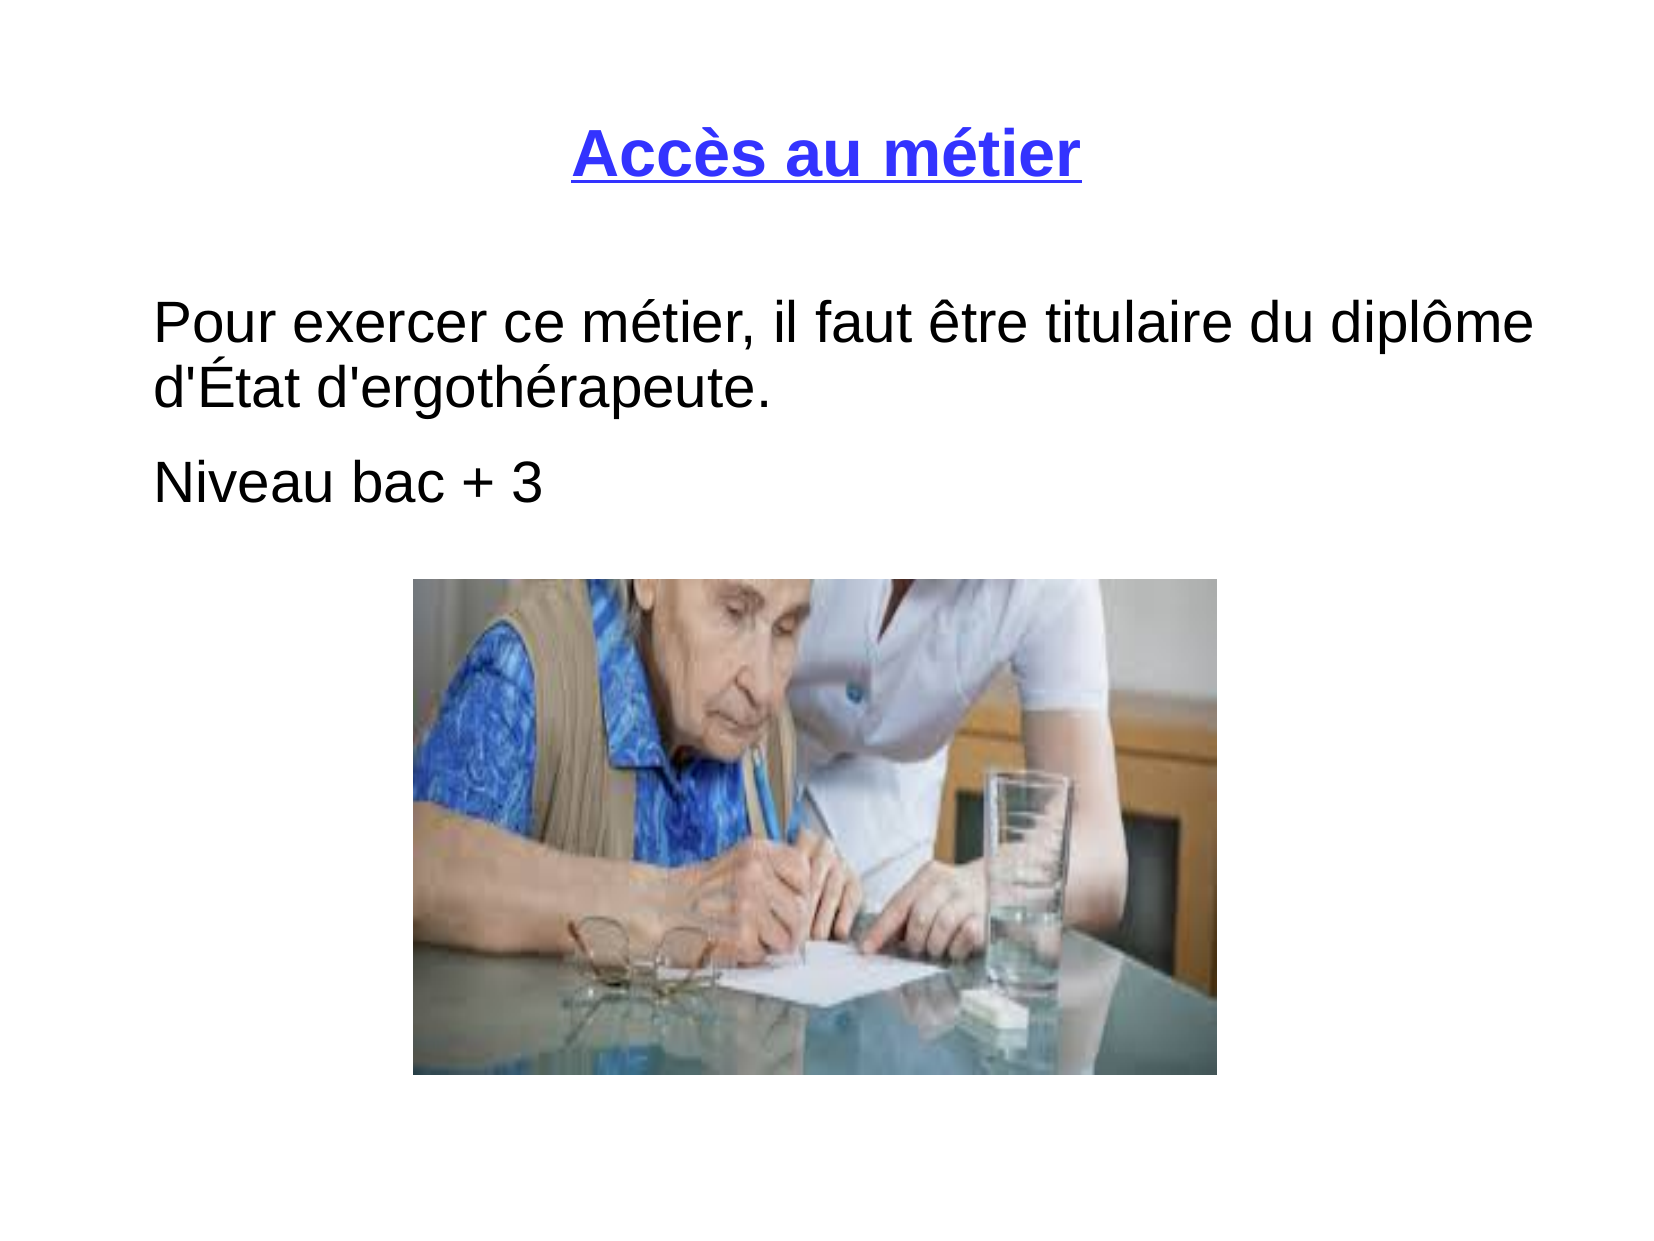

# Accès au métier
Pour exercer ce métier, il faut être titulaire du diplôme d'État d'ergothérapeute.
Niveau bac + 3